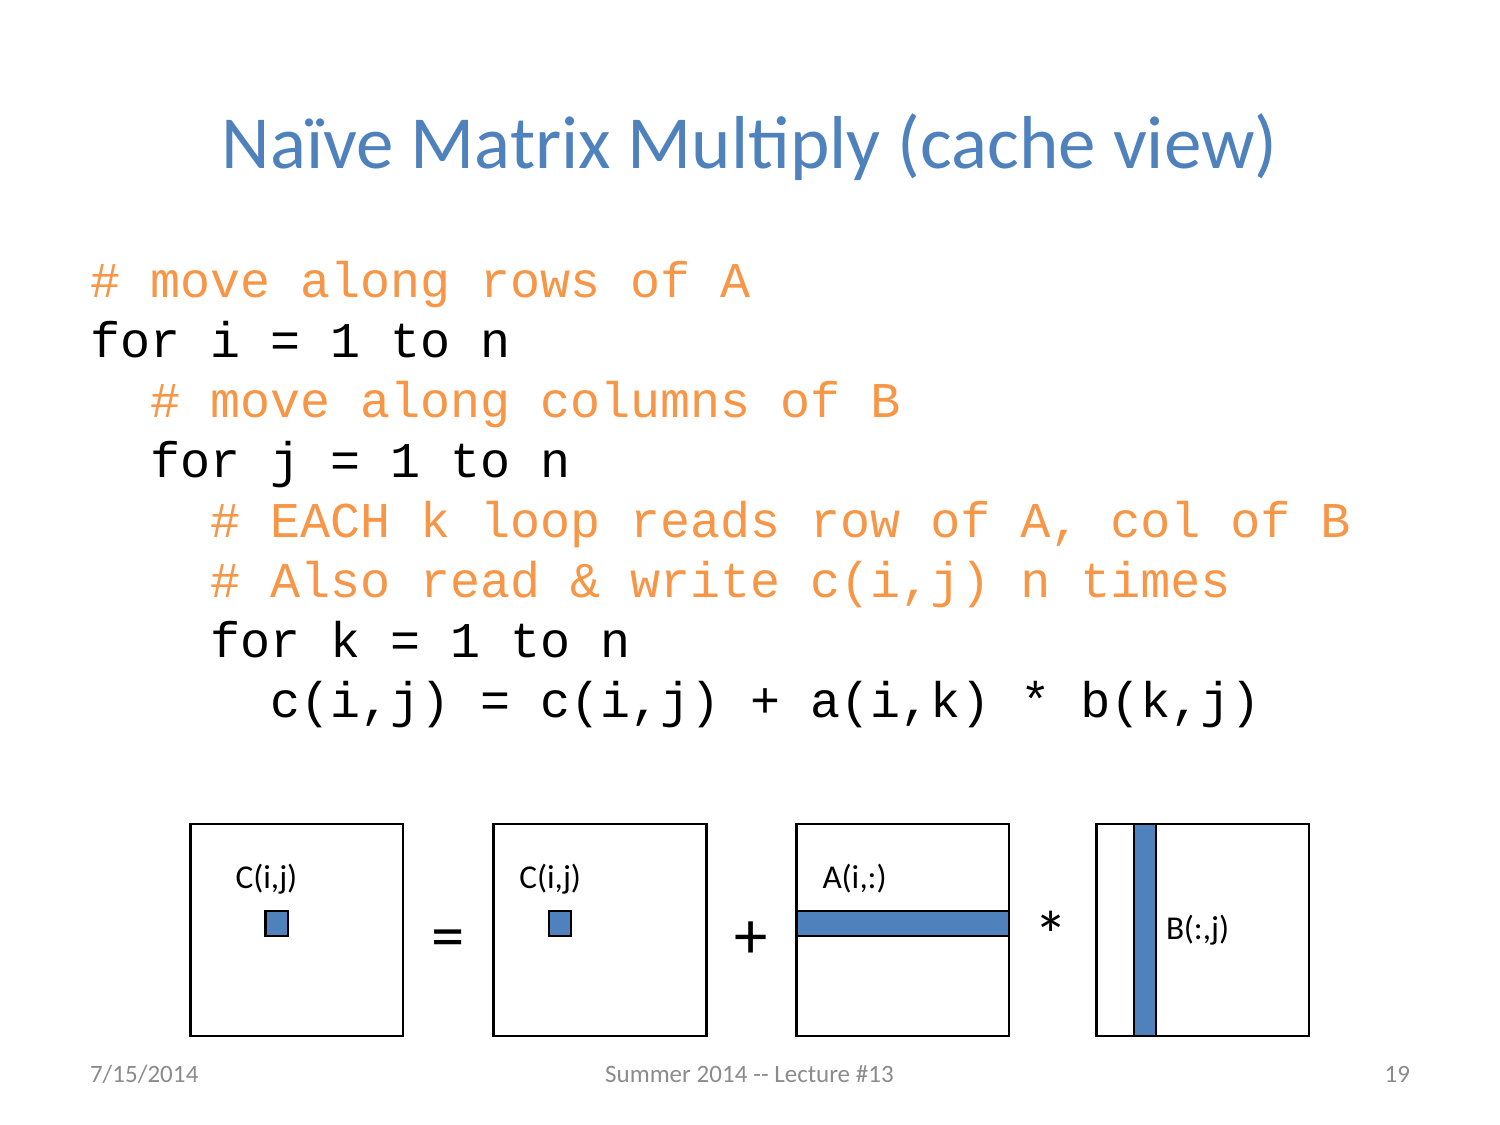

# Naïve Matrix Multiply (cache view)
# move along rows of A
for i = 1 to n
 # move along columns of B
 for j = 1 to n
 # EACH k loop reads row of A, col of B
 # Also read & write c(i,j) n times
 for k = 1 to n
 c(i,j) = c(i,j) + a(i,k) * b(k,j)
C(i,j)
C(i,j)
A(i,:)
B(:,j)
=
+
*
7/15/2014
Summer 2014 -- Lecture #13